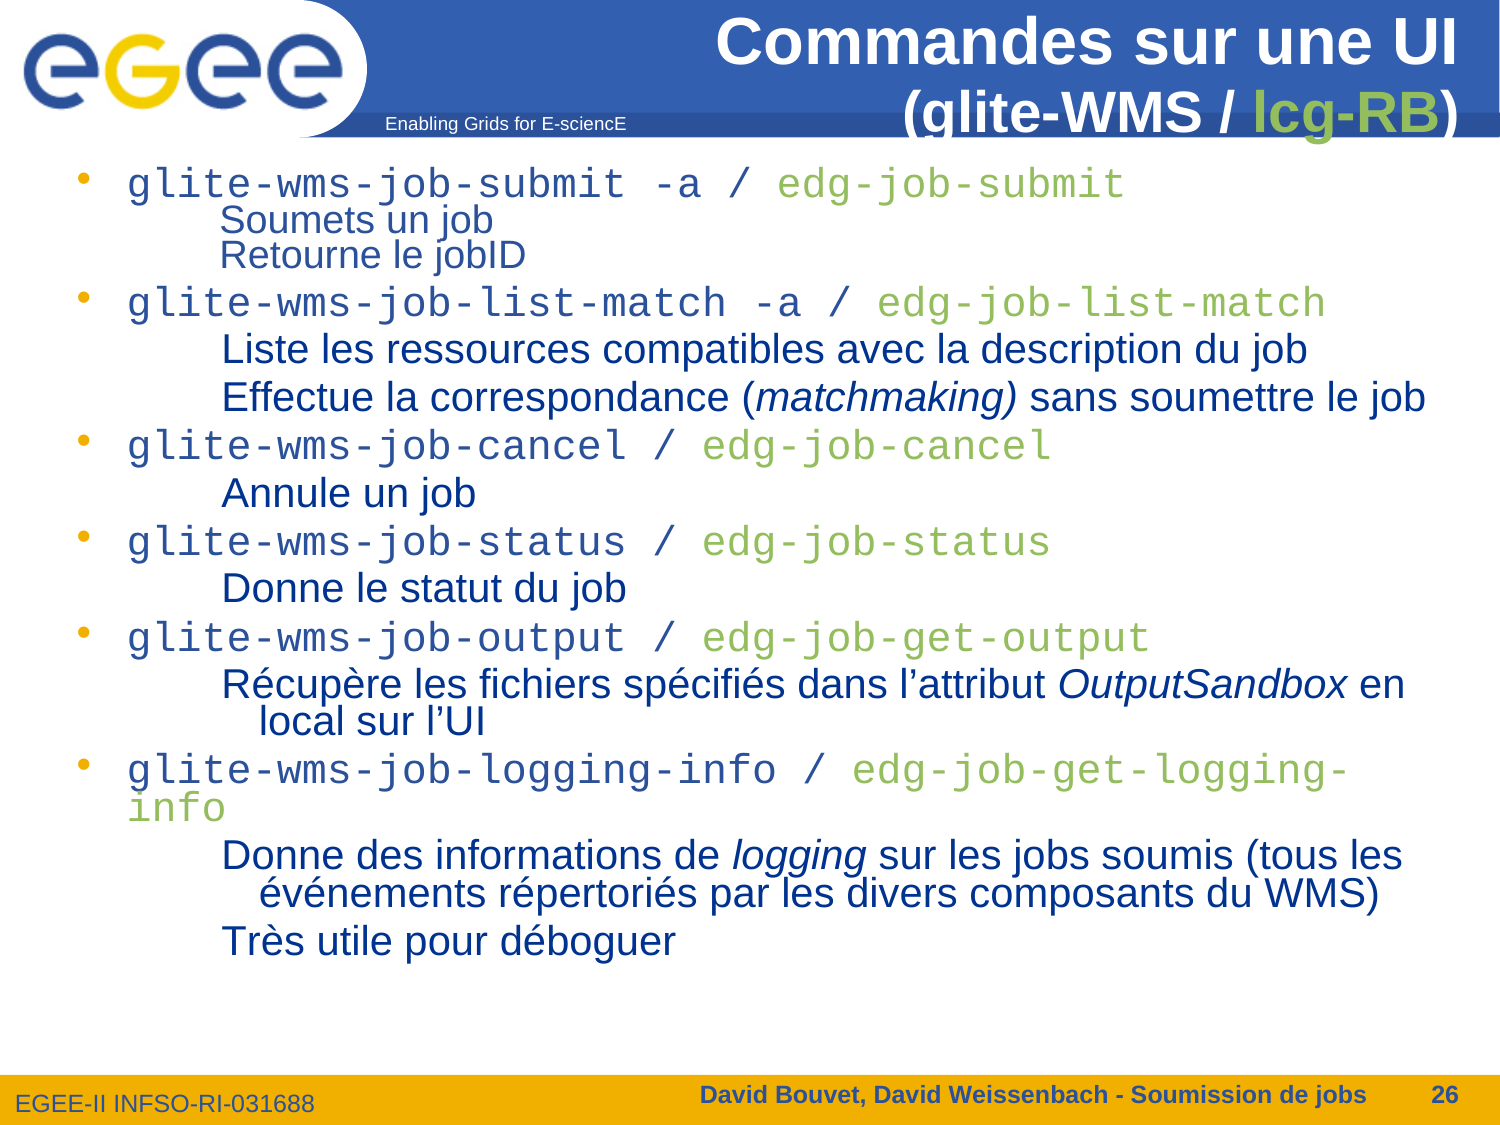

# Commandes sur une UI (glite-WMS / lcg-RB)‏
glite-wms-job-submit -a / edg-job-submit
	Soumets un job
	Retourne le jobID
glite-wms-job-list-match -a / edg-job-list-match
Liste les ressources compatibles avec la description du job
Effectue la correspondance (matchmaking) sans soumettre le job
glite-wms-job-cancel / edg-job-cancel
Annule un job
glite-wms-job-status / edg-job-status
Donne le statut du job
glite-wms-job-output / edg-job-get-output
Récupère les fichiers spécifiés dans l’attribut OutputSandbox en local sur l’UI
glite-wms-job-logging-info / edg-job-get-logging-info
Donne des informations de logging sur les jobs soumis (tous les événements répertoriés par les divers composants du WMS)‏
Très utile pour déboguer
David Bouvet, David Weissenbach - Soumission de jobs
26